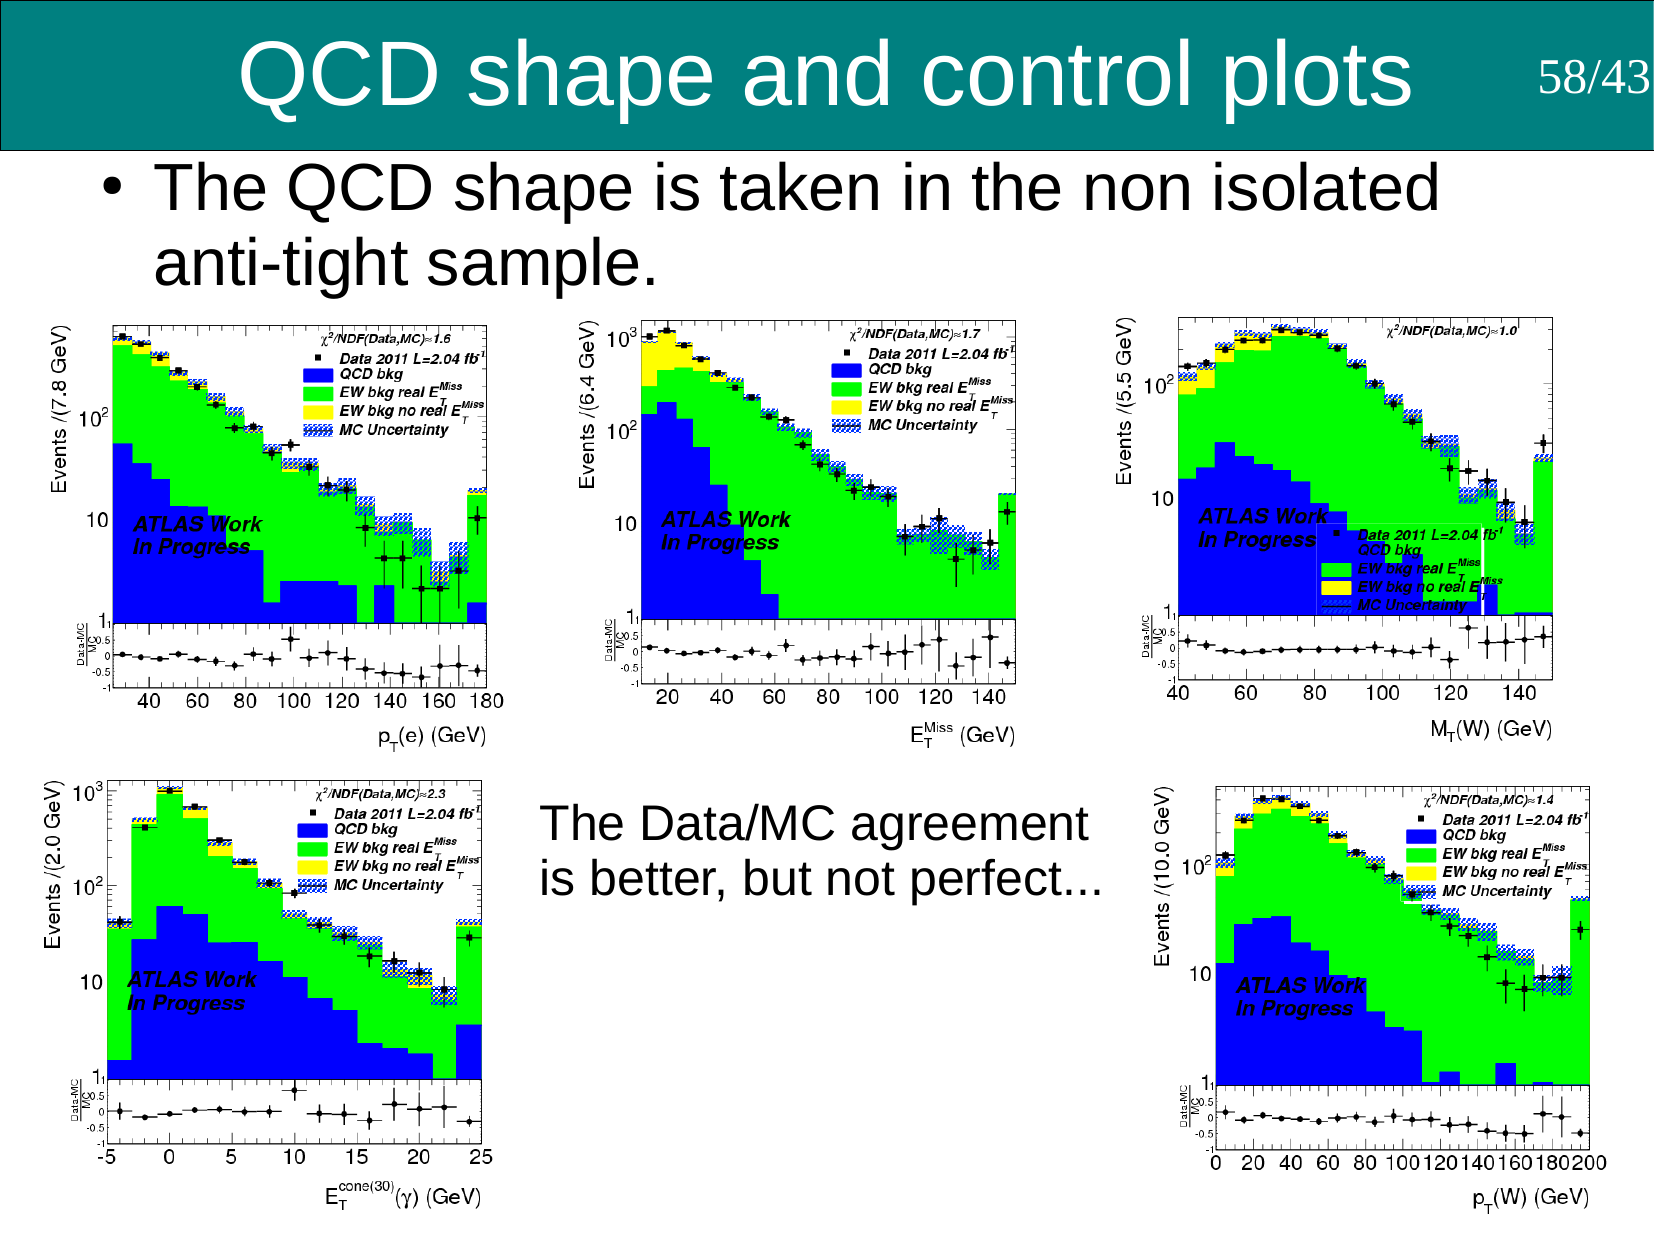

# QCD shape and control plots
58
The QCD shape is taken in the non isolated anti-tight sample.
The Data/MC agreement is better, but not perfect...